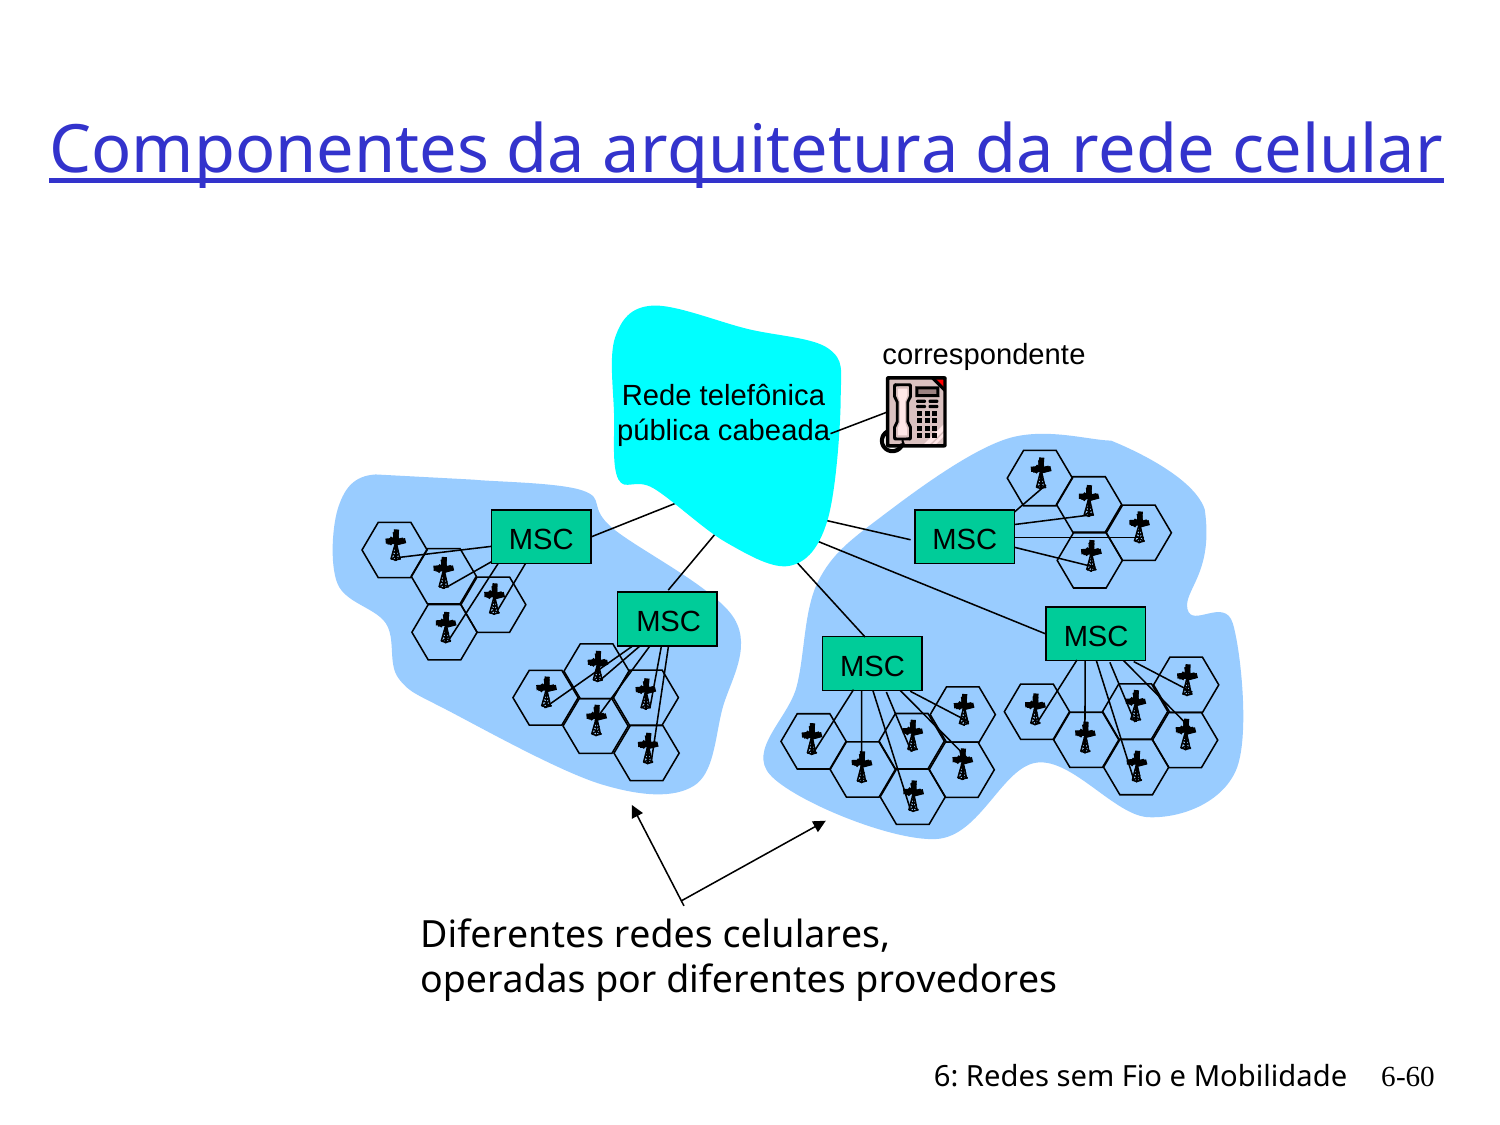

Componentes da arquitetura da rede celular
correspondente
Rede telefônica pública cabeada
MSC
MSC
MSC
MSC
MSC
Diferentes redes celulares,
operadas por diferentes provedores
6: Redes sem Fio e Mobilidade